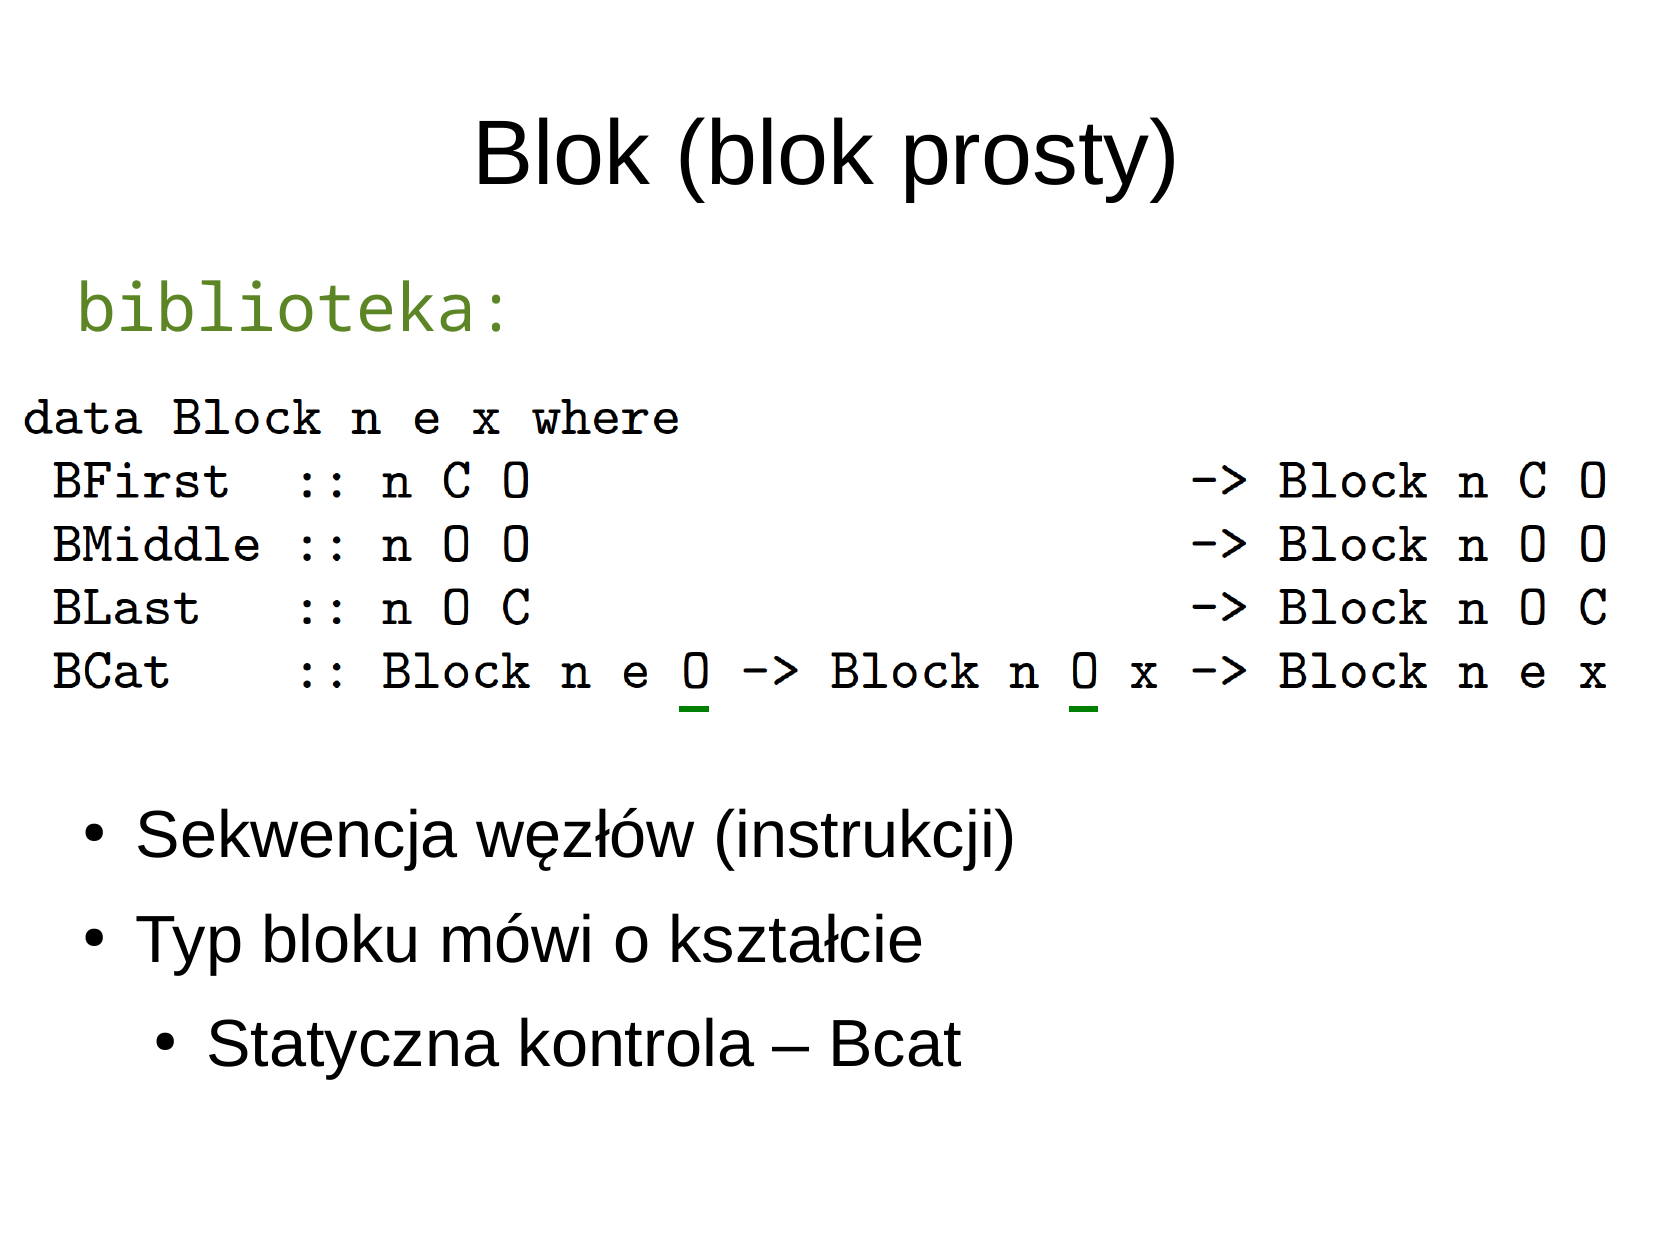

# Blok (blok prosty)
biblioteka:
Sekwencja węzłów (instrukcji)
Typ bloku mówi o kształcie
Statyczna kontrola – Bcat